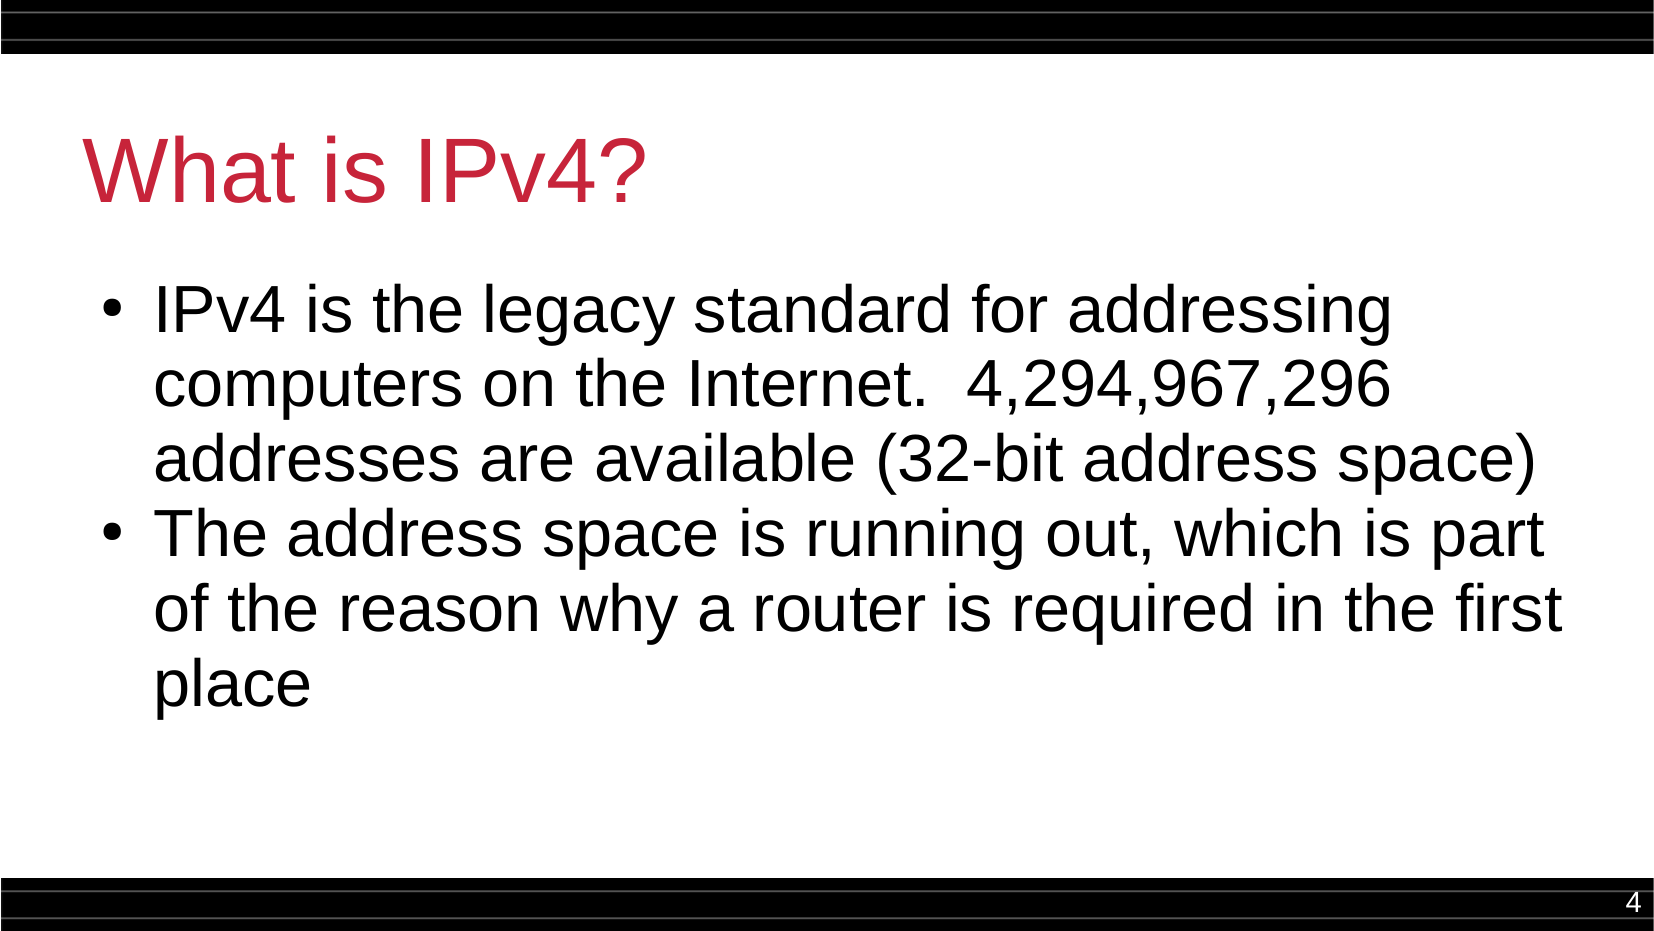

# What is IPv4?
IPv4 is the legacy standard for addressing computers on the Internet. 4,294,967,296 addresses are available (32-bit address space)
The address space is running out, which is part of the reason why a router is required in the first place